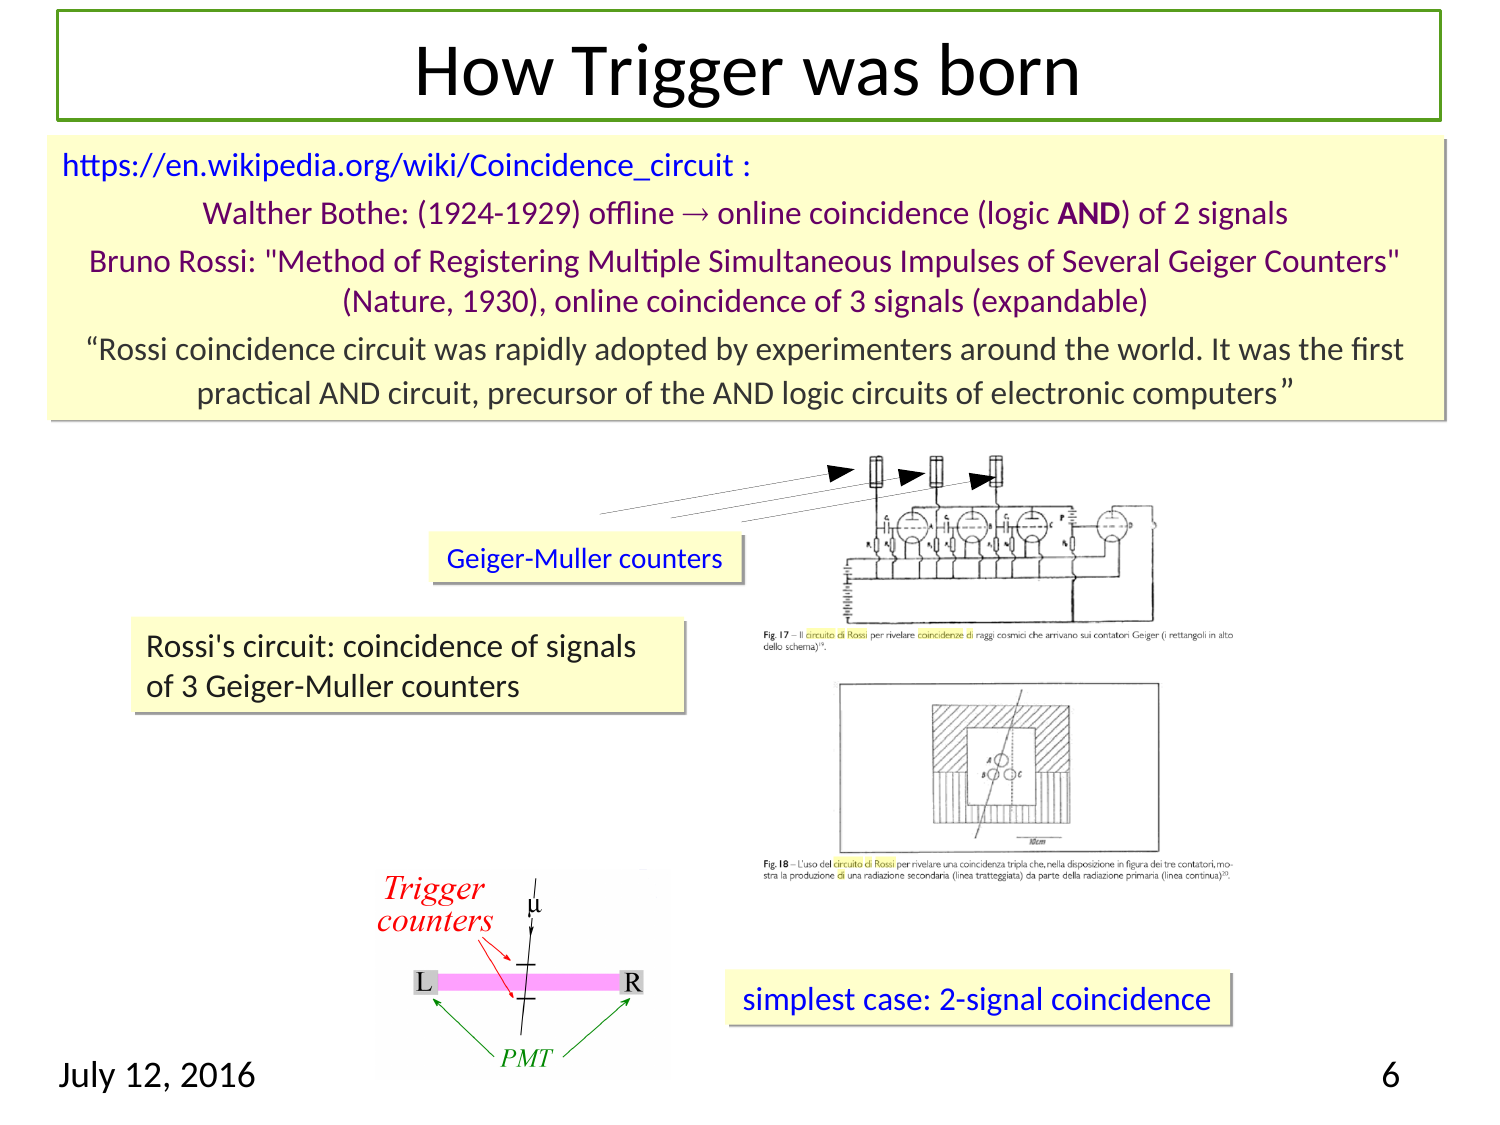

# How Trigger was born
https://en.wikipedia.org/wiki/Coincidence_circuit :
Walther Bothe: (1924-1929) offline  online coincidence (logic AND) of 2 signals
Bruno Rossi: "Method of Registering Multiple Simultaneous Impulses of Several Geiger Counters" (Nature, 1930), online coincidence of 3 signals (expandable)
“Rossi coincidence circuit was rapidly adopted by experimenters around the world. It was the first practical AND circuit, precursor of the AND logic circuits of electronic computers”
Geiger-Muller counters
Rossi's circuit: coincidence of signals of 3 Geiger-Muller counters
simplest case: 2-signal coincidence
6